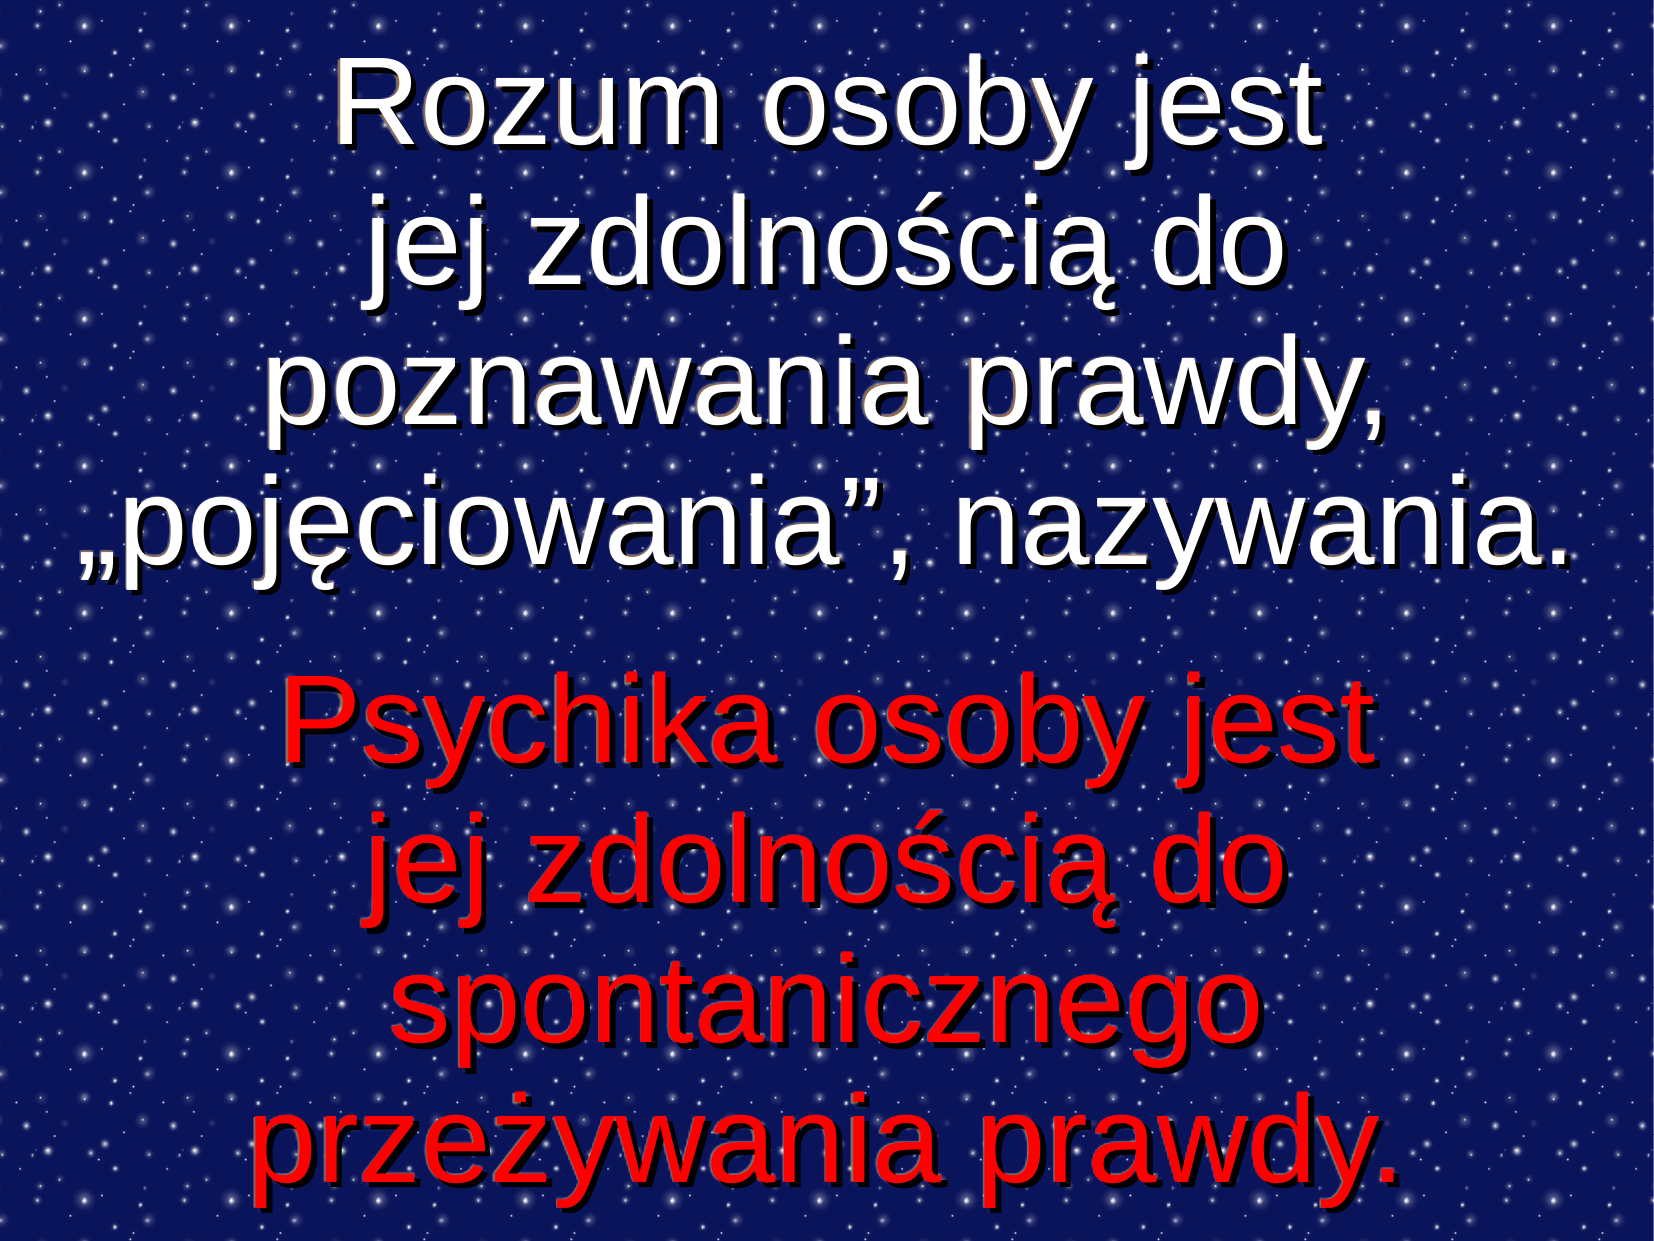

# Rozum osoby jest
jej zdolnością do
poznawania prawdy,
„pojęciowania”, nazywania.
Psychika osoby jest
jej zdolnością do
spontanicznego
przeżywania prawdy.